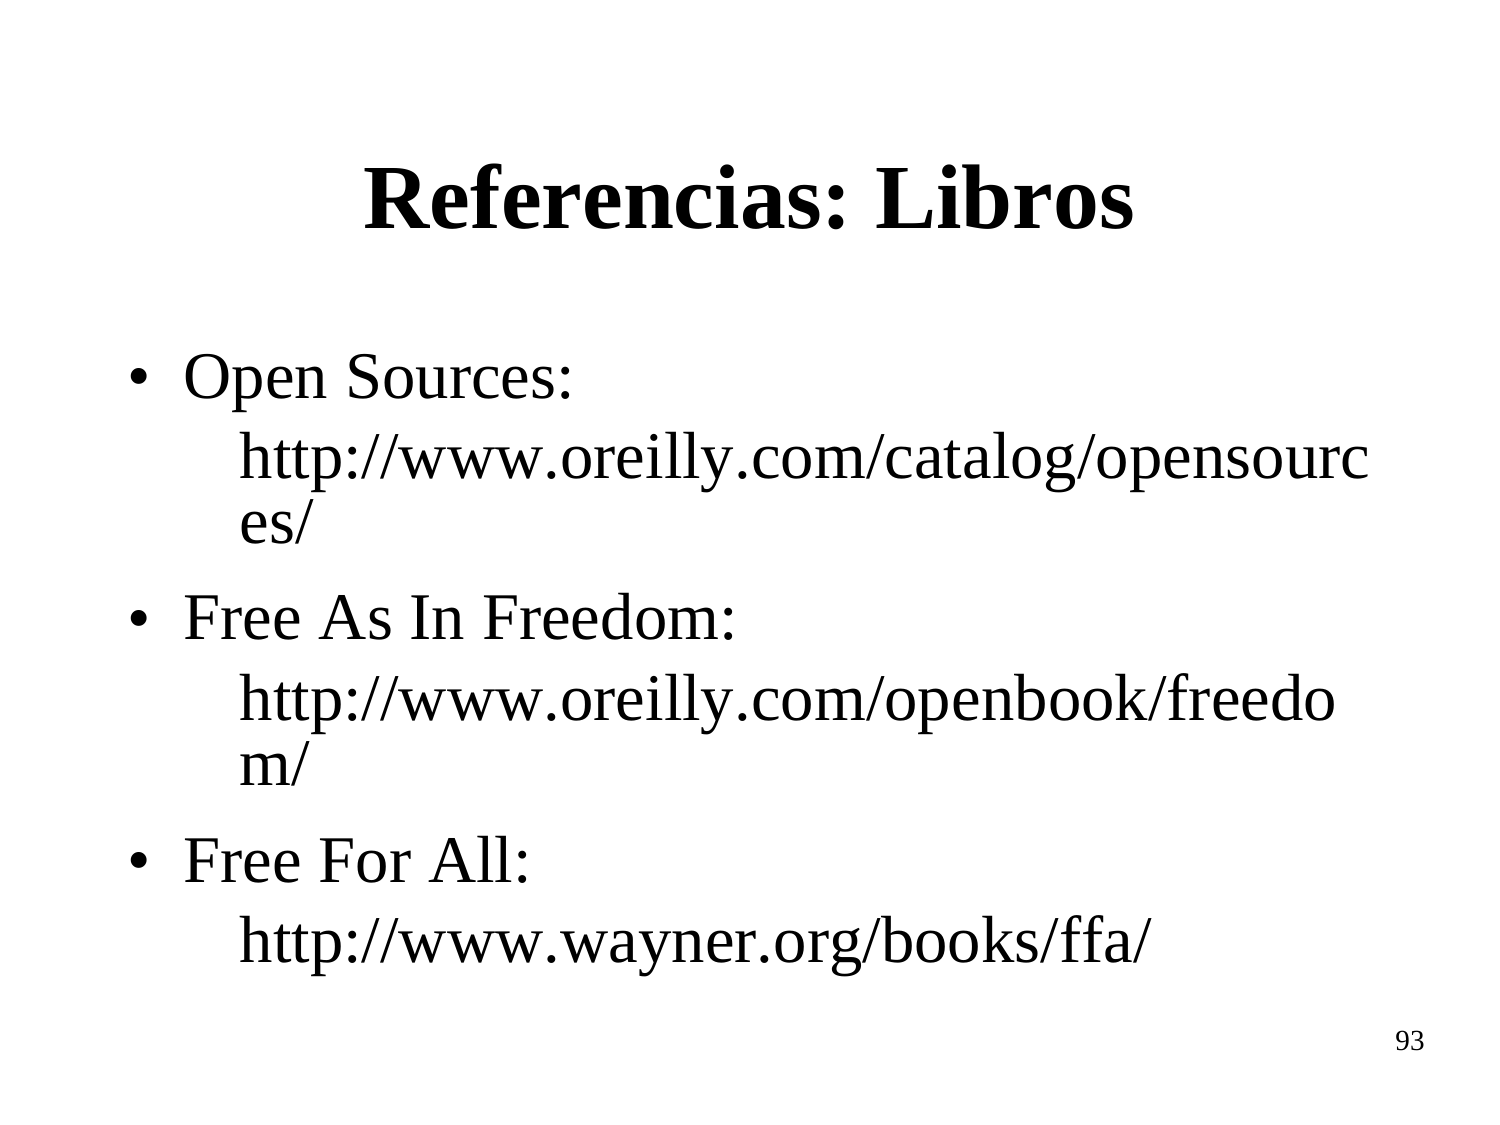

# Referencias: Libros
Open Sources:http://www.oreilly.com/catalog/opensources/
Free As In Freedom:http://www.oreilly.com/openbook/freedom/
Free For All: http://www.wayner.org/books/ffa/
93